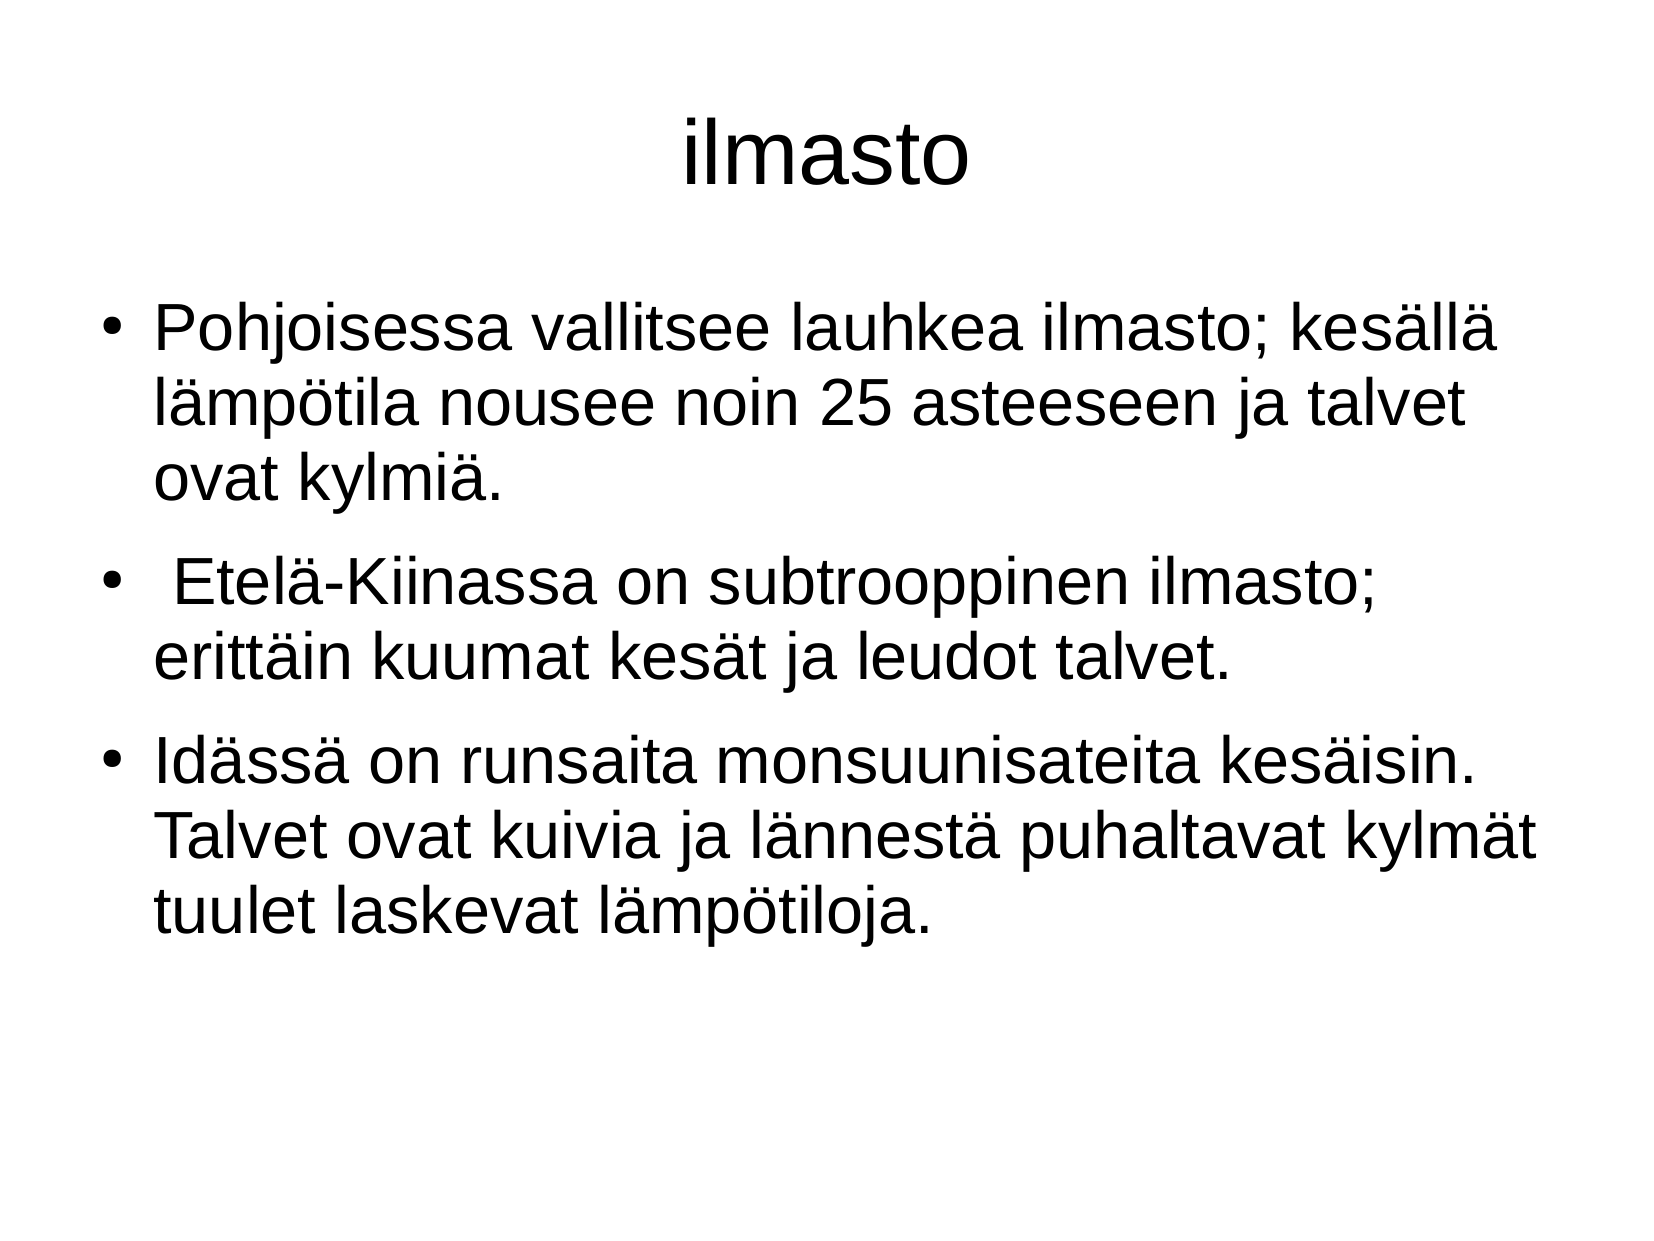

# ilmasto
Pohjoisessa vallitsee lauhkea ilmasto; kesällä lämpötila nousee noin 25 asteeseen ja talvet ovat kylmiä.
 Etelä-Kiinassa on subtrooppinen ilmasto; erittäin kuumat kesät ja leudot talvet.
Idässä on runsaita monsuunisateita kesäisin. Talvet ovat kuivia ja lännestä puhaltavat kylmät tuulet laskevat lämpötiloja.